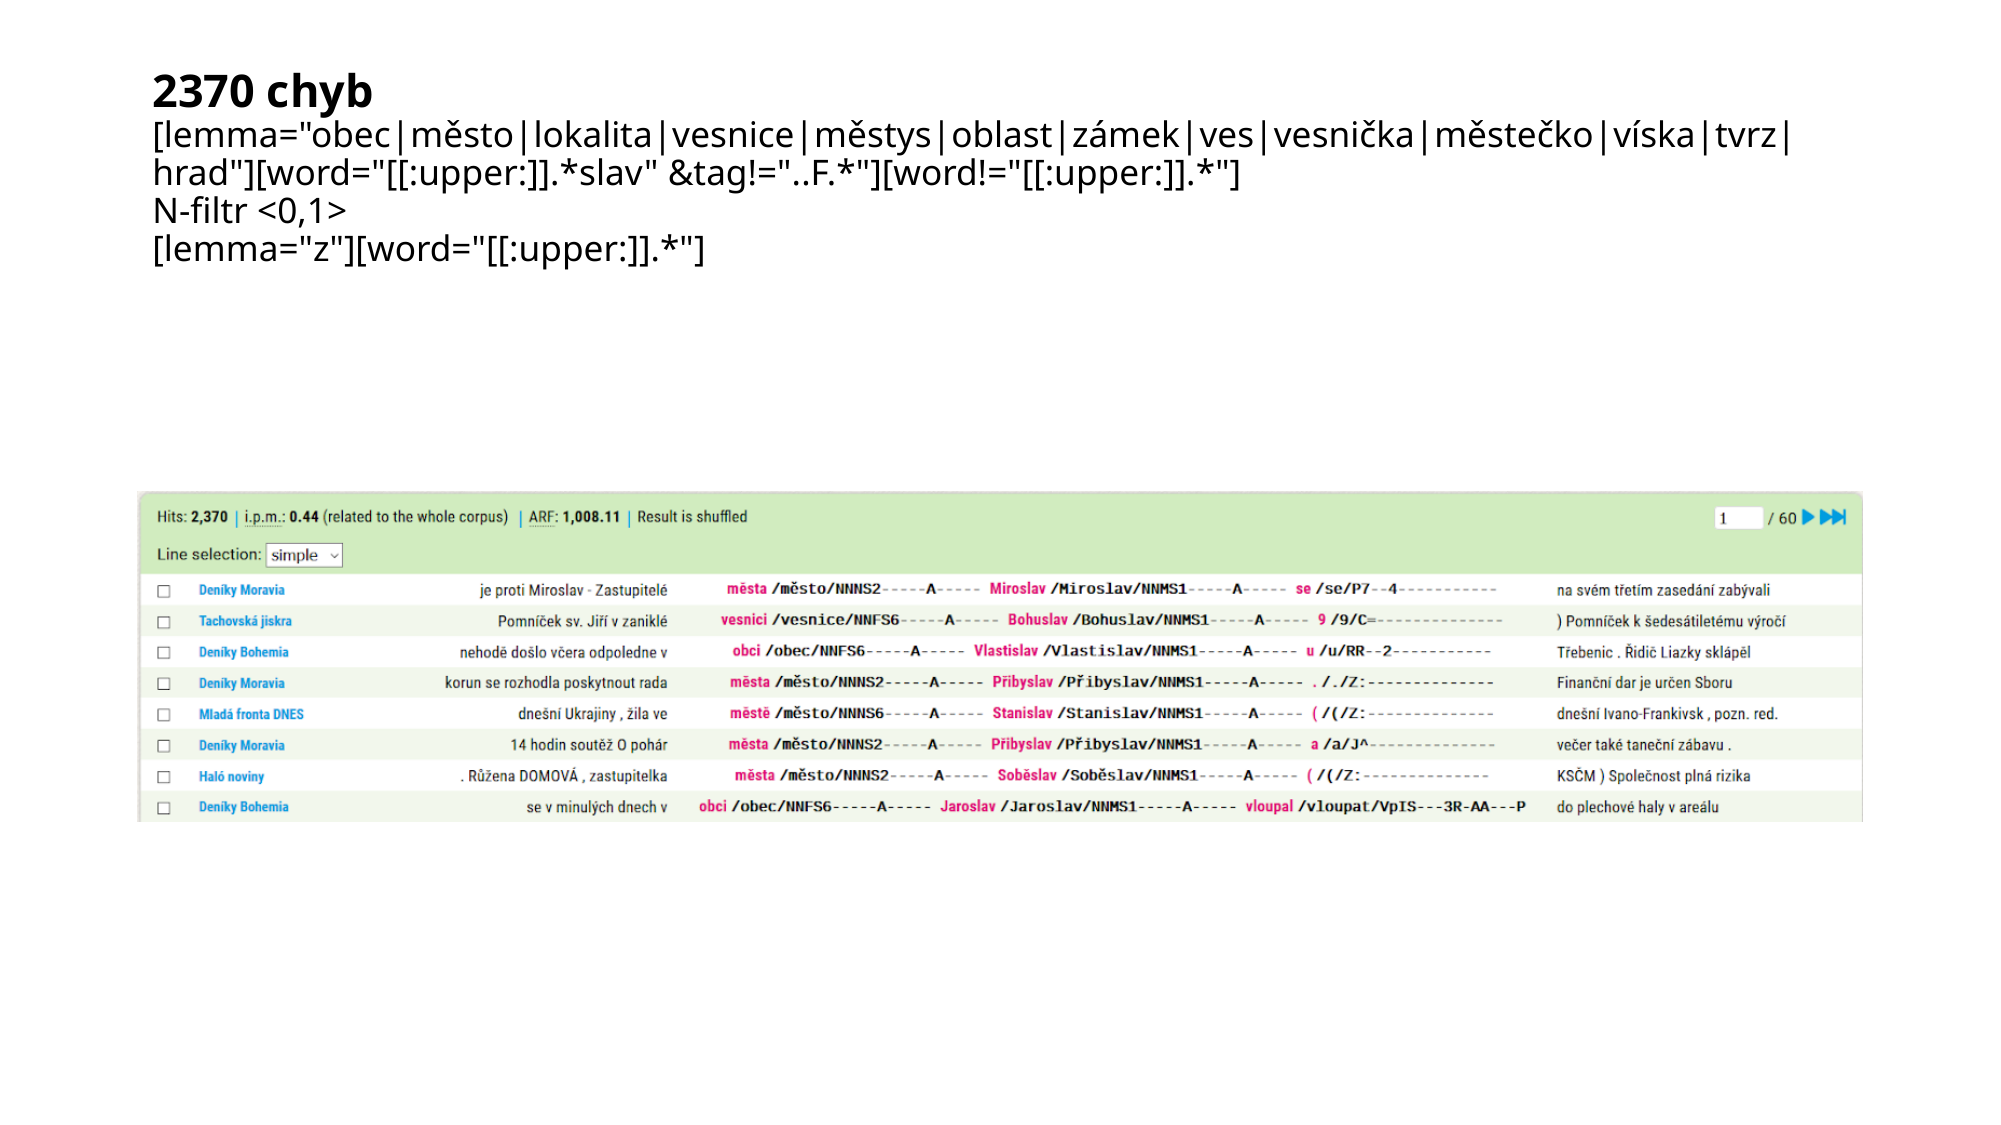

# 2370 chyb [lemma="obec|město|lokalita|vesnice|městys|oblast|zámek|ves|vesnička|městečko|víska|tvrz|hrad"][word="[[:upper:]].*slav" &tag!="..F.*"][word!="[[:upper:]].*"] N-filtr <0,1> [lemma="z"][word="[[:upper:]].*"]